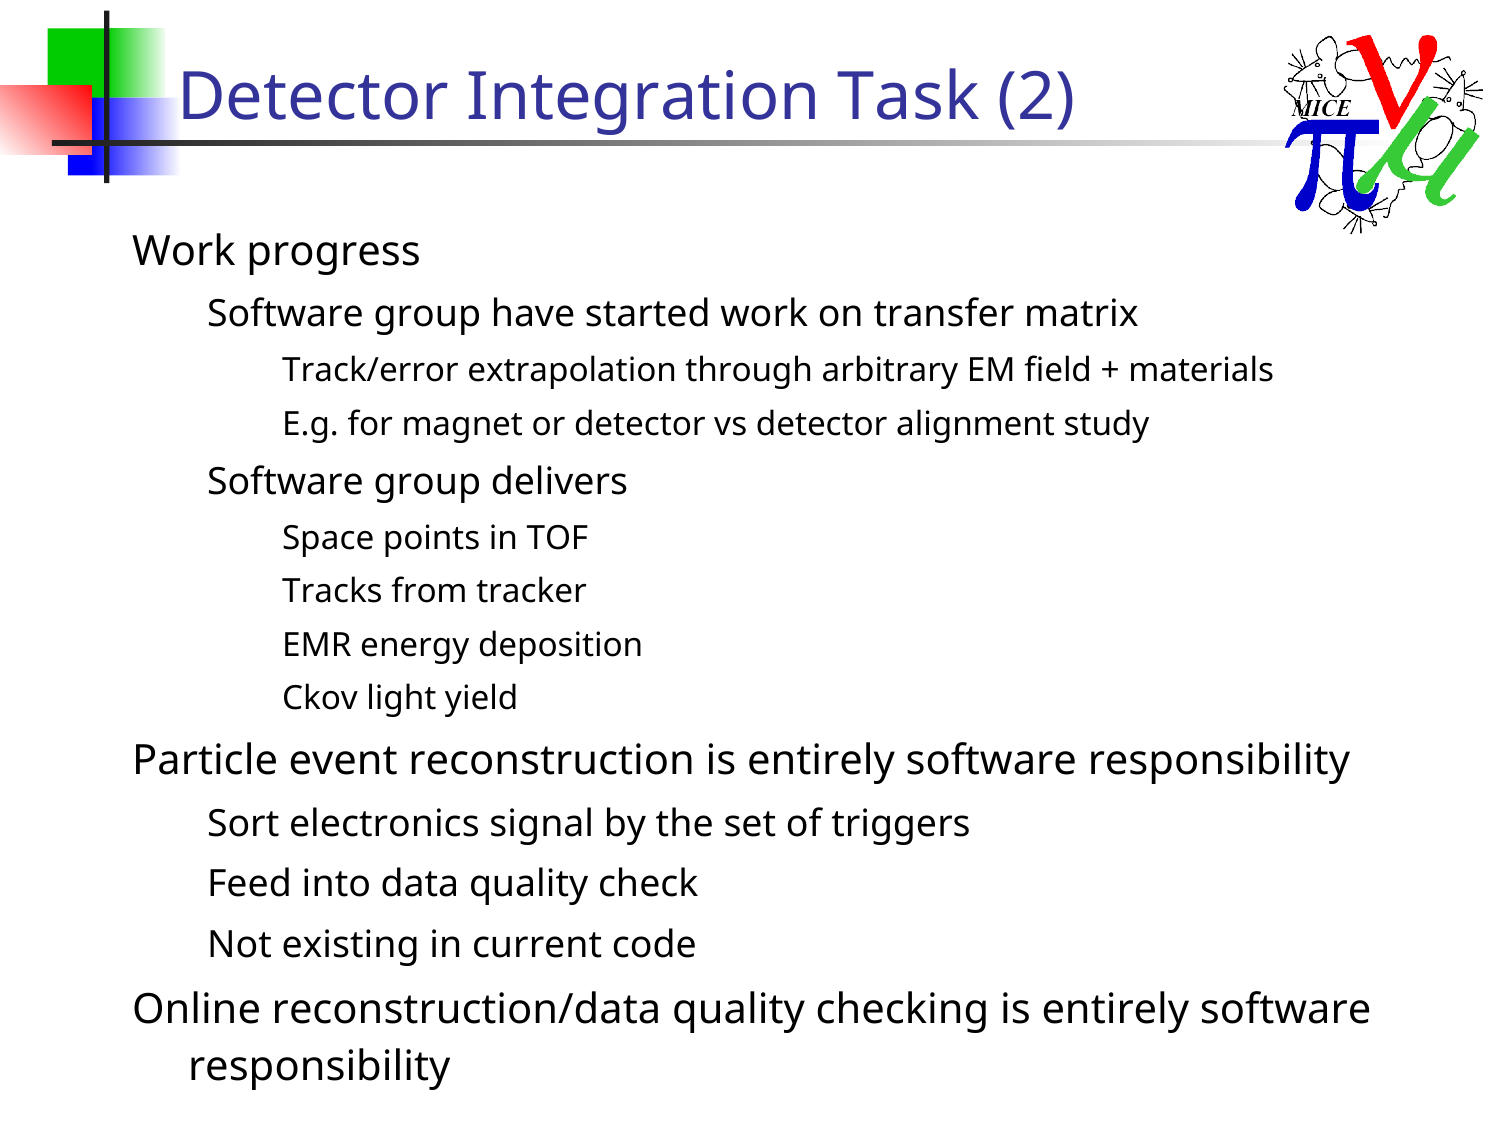

# Detector Integration Task (2)
Work progress
Software group have started work on transfer matrix
Track/error extrapolation through arbitrary EM field + materials
E.g. for magnet or detector vs detector alignment study
Software group delivers
Space points in TOF
Tracks from tracker
EMR energy deposition
Ckov light yield
Particle event reconstruction is entirely software responsibility
Sort electronics signal by the set of triggers
Feed into data quality check
Not existing in current code
Online reconstruction/data quality checking is entirely software responsibility